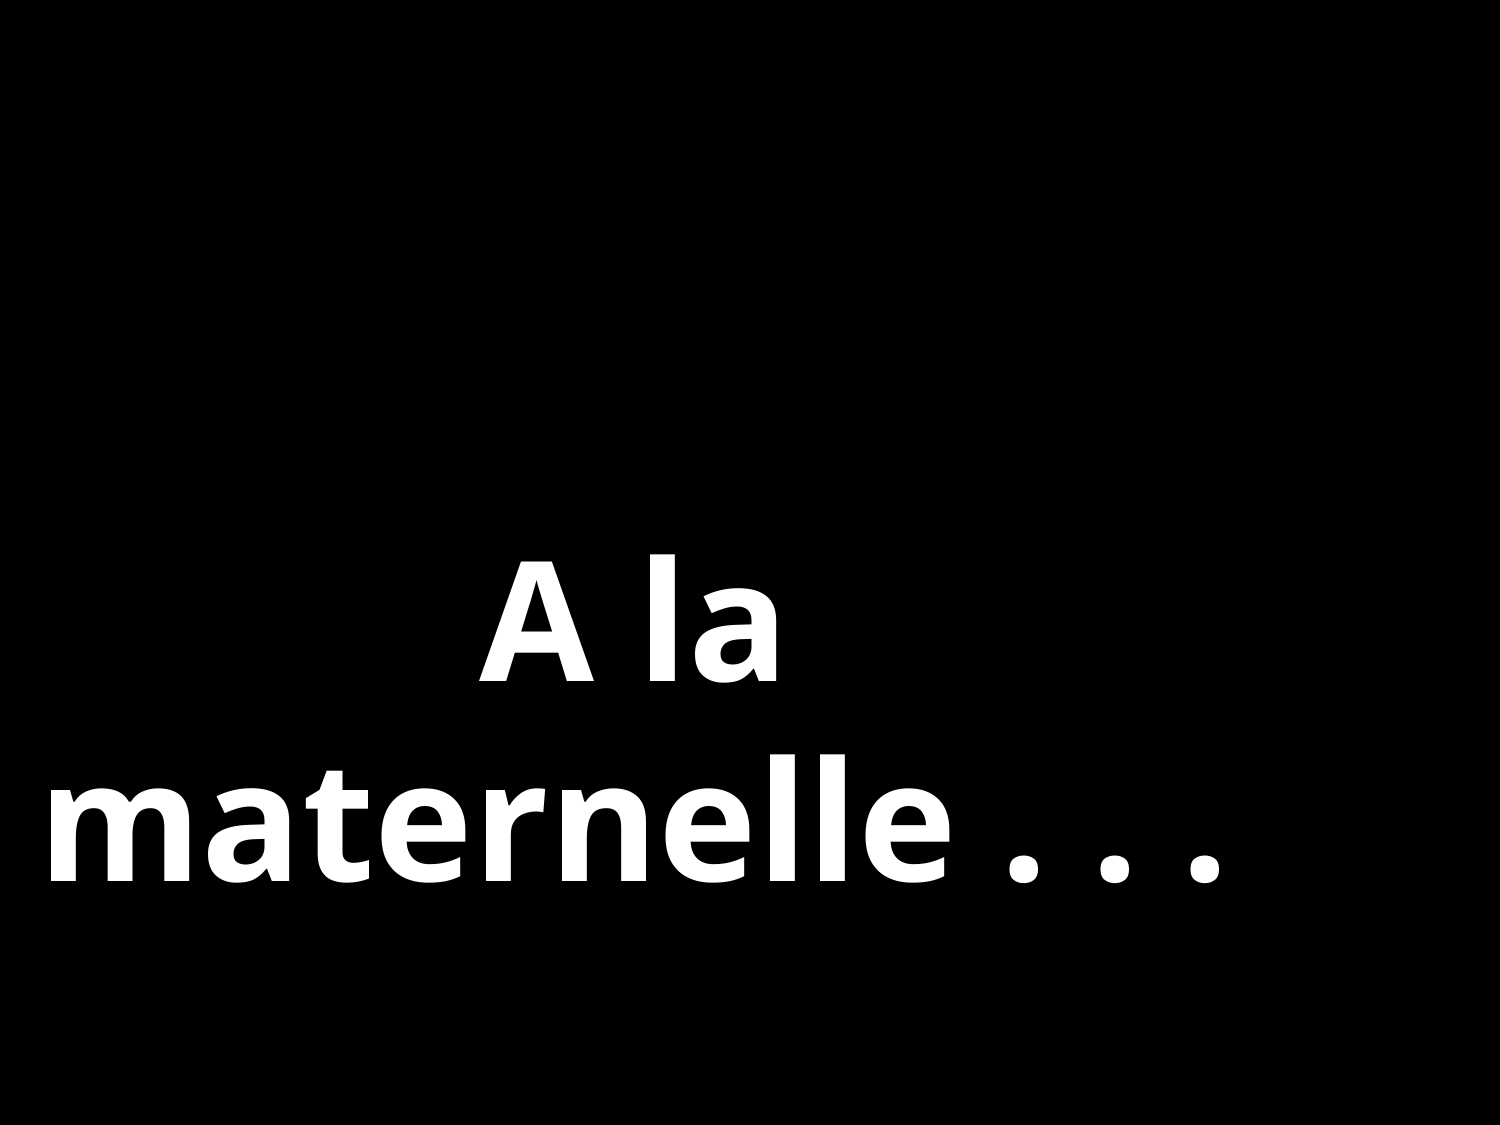

# A la maternelle . . .